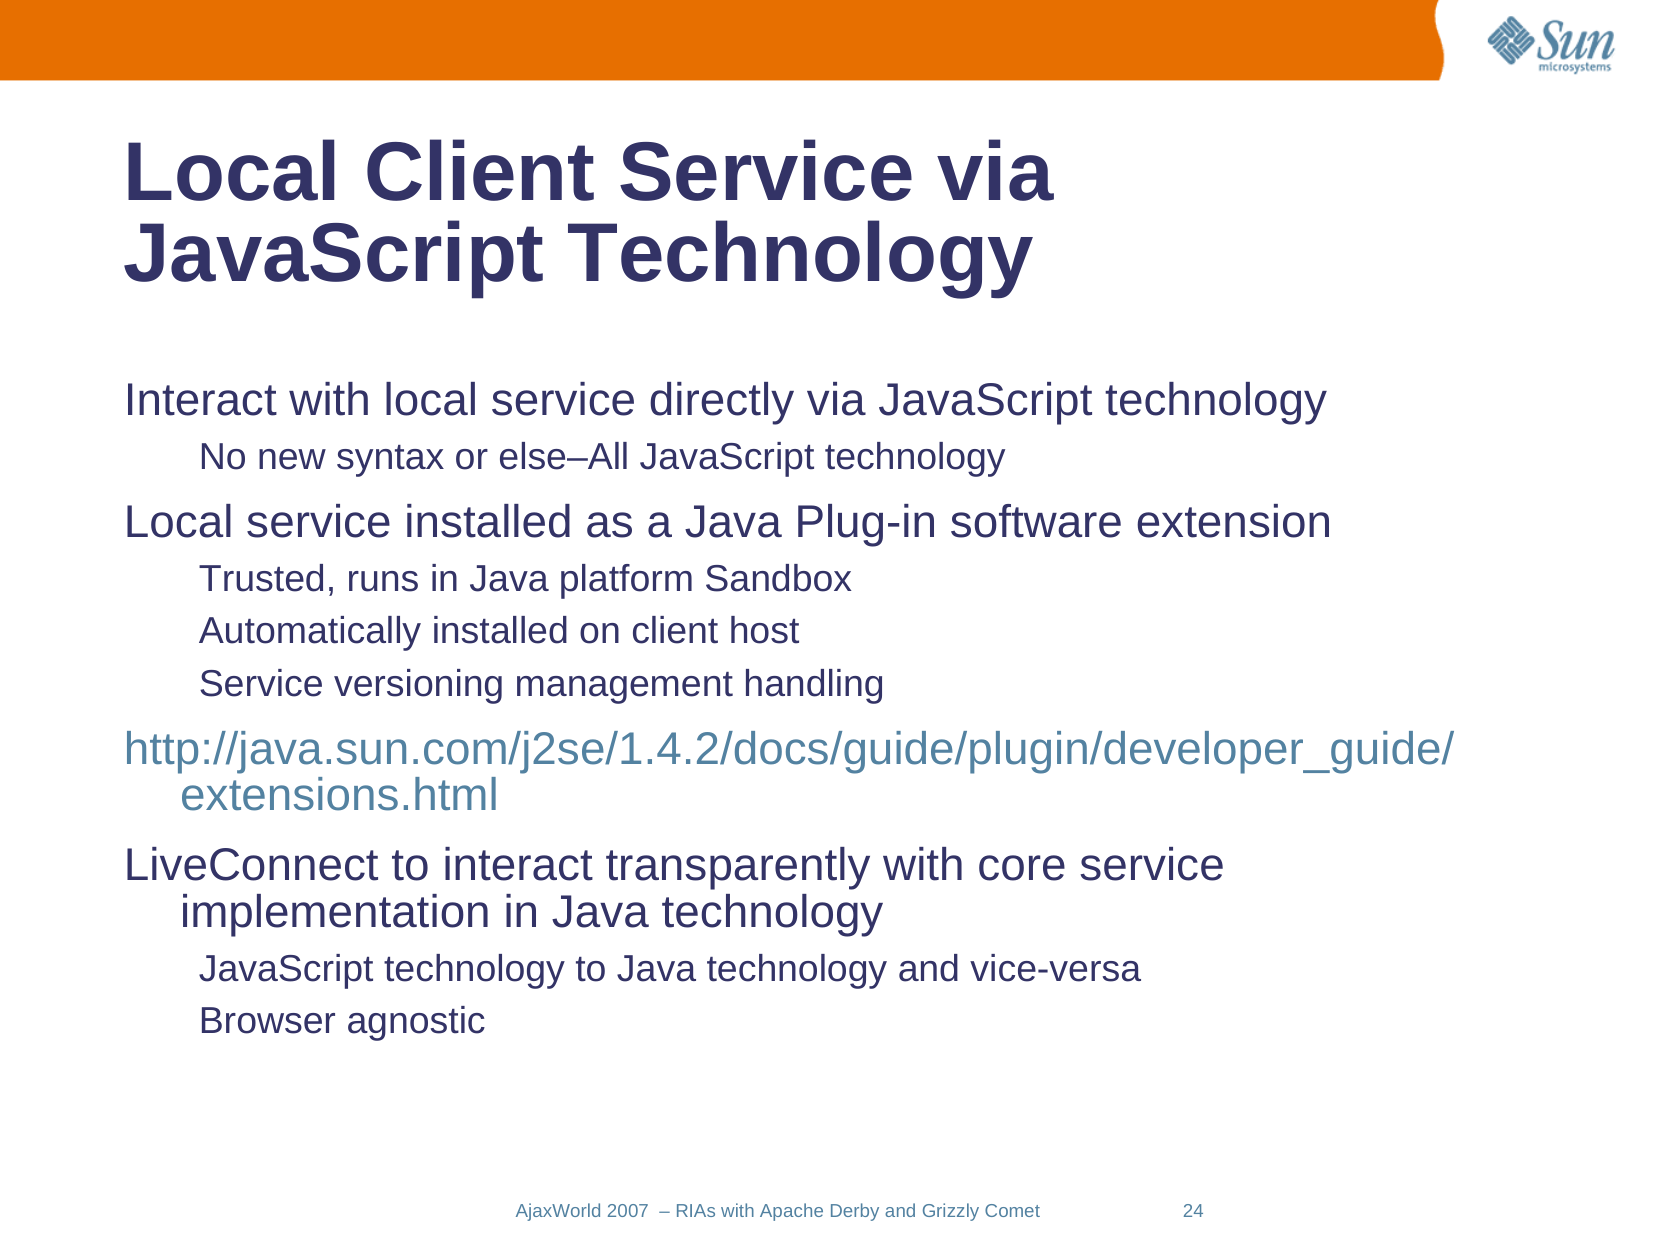

# Local Client Service via JavaScript Technology
Interact with local service directly via JavaScript technology
No new syntax or else–All JavaScript technology
Local service installed as a Java Plug-in software extension
Trusted, runs in Java platform Sandbox
Automatically installed on client host
Service versioning management handling
http://java.sun.com/j2se/1.4.2/docs/guide/plugin/developer_guide/extensions.html
LiveConnect to interact transparently with core service implementation in Java technology
JavaScript technology to Java technology and vice-versa
Browser agnostic